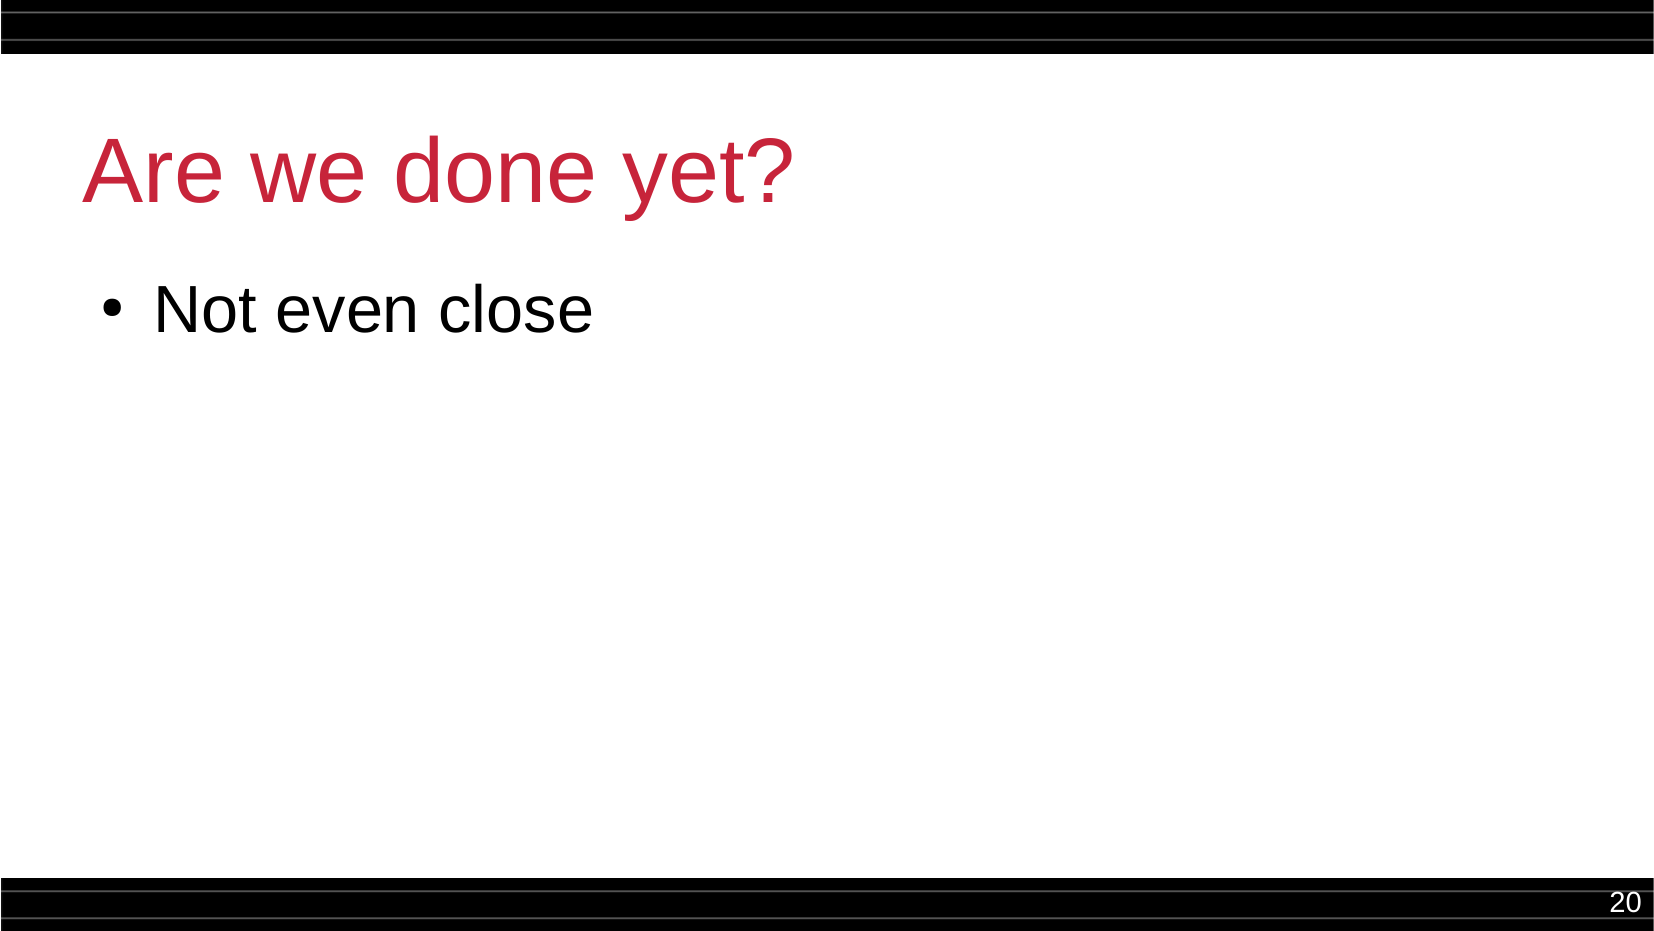

# Are we done yet?
Not even close